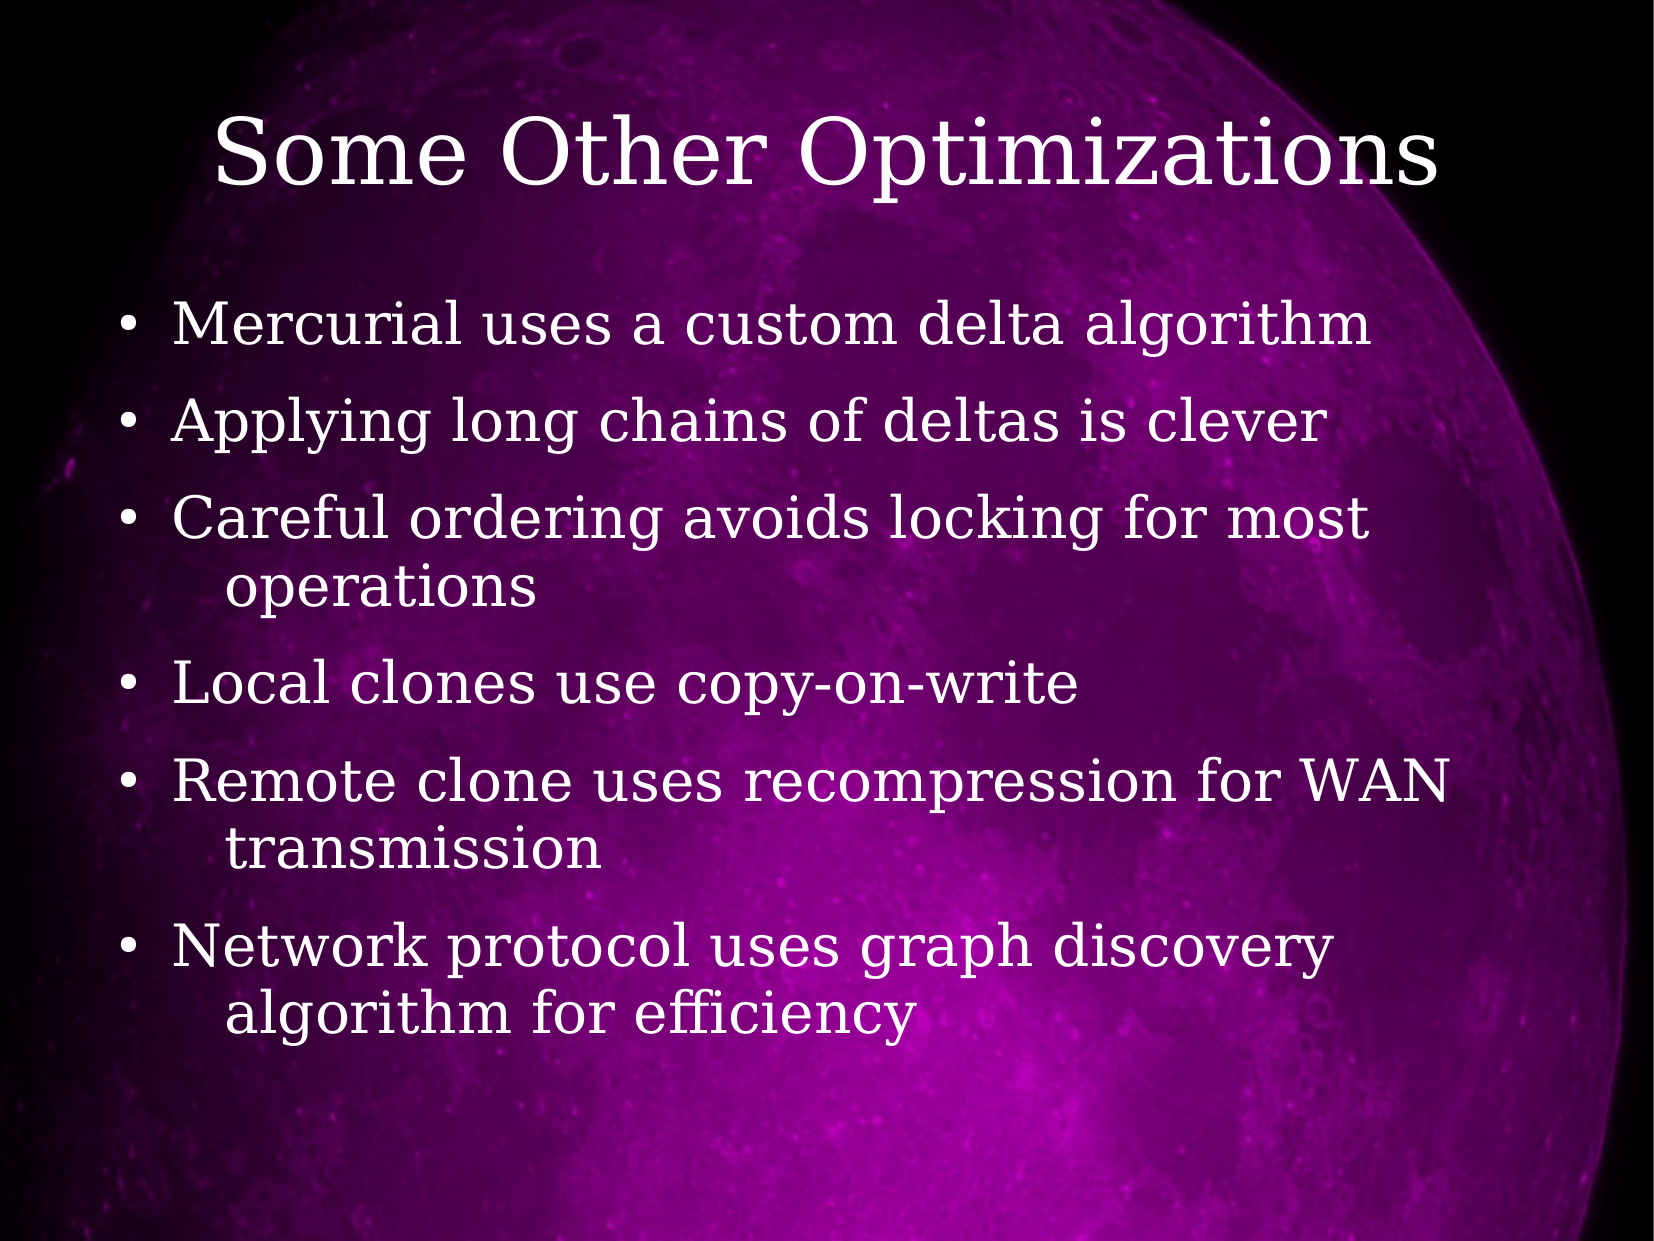

# Some Other Optimizations
Mercurial uses a custom delta algorithm
Applying long chains of deltas is clever
Careful ordering avoids locking for most operations
Local clones use copy-on-write
Remote clone uses recompression for WAN transmission
Network protocol uses graph discovery algorithm for efficiency